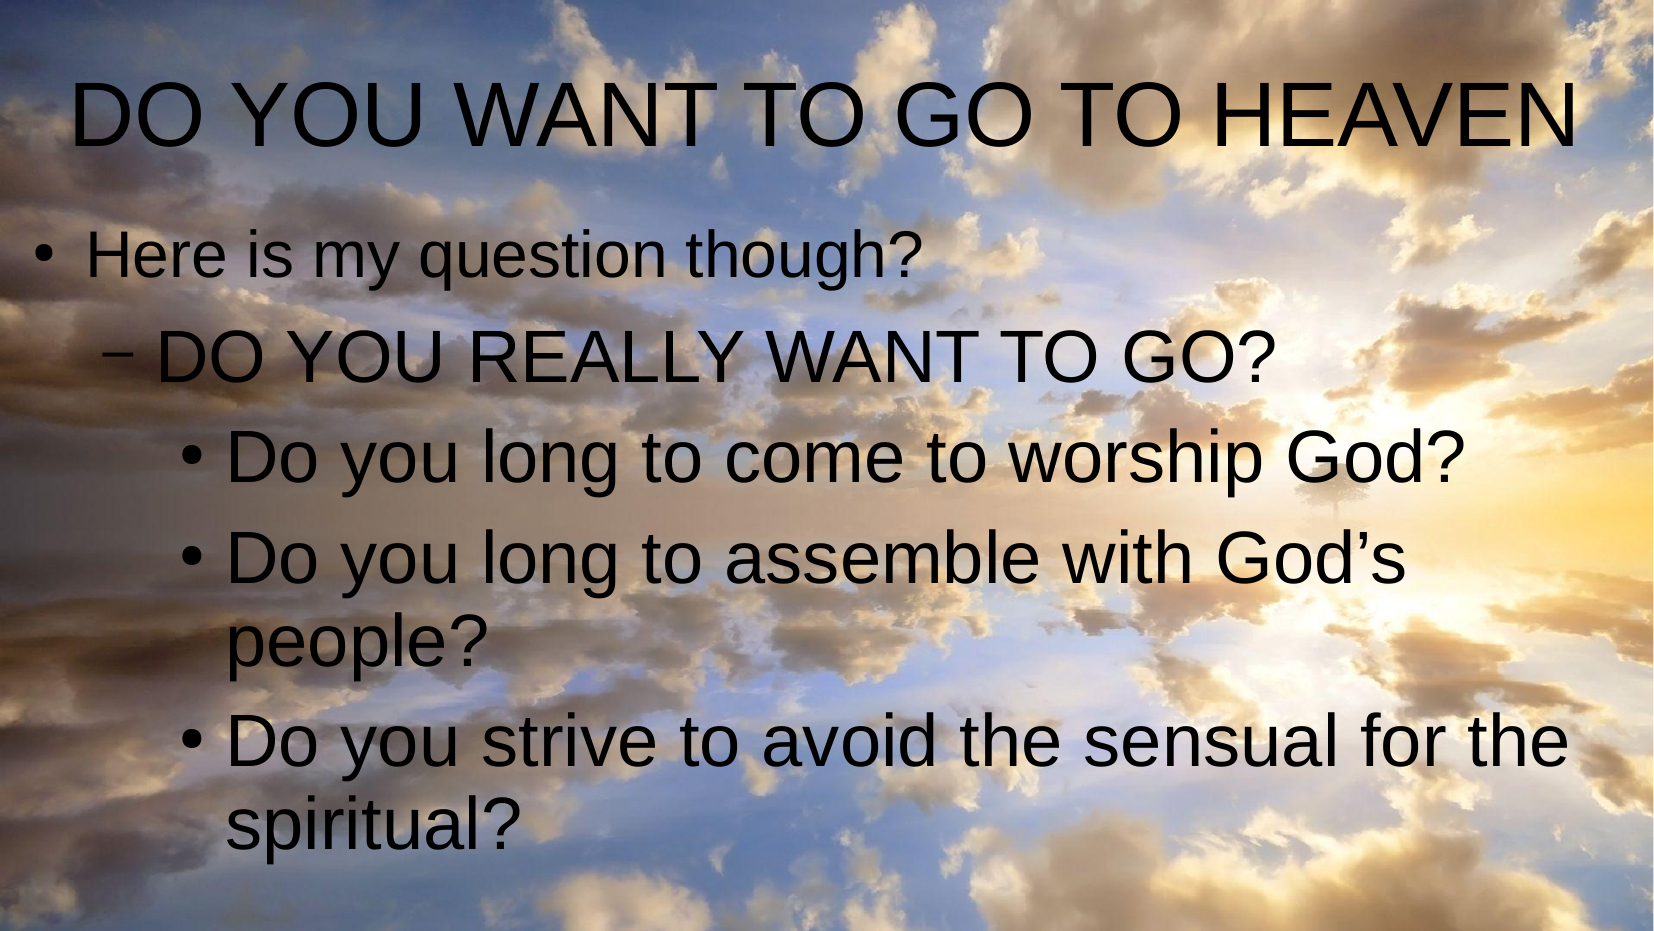

# DO YOU WANT TO GO TO HEAVEN
Here is my question though?
DO YOU REALLY WANT TO GO?
Do you long to come to worship God?
Do you long to assemble with God’s people?
Do you strive to avoid the sensual for the spiritual?